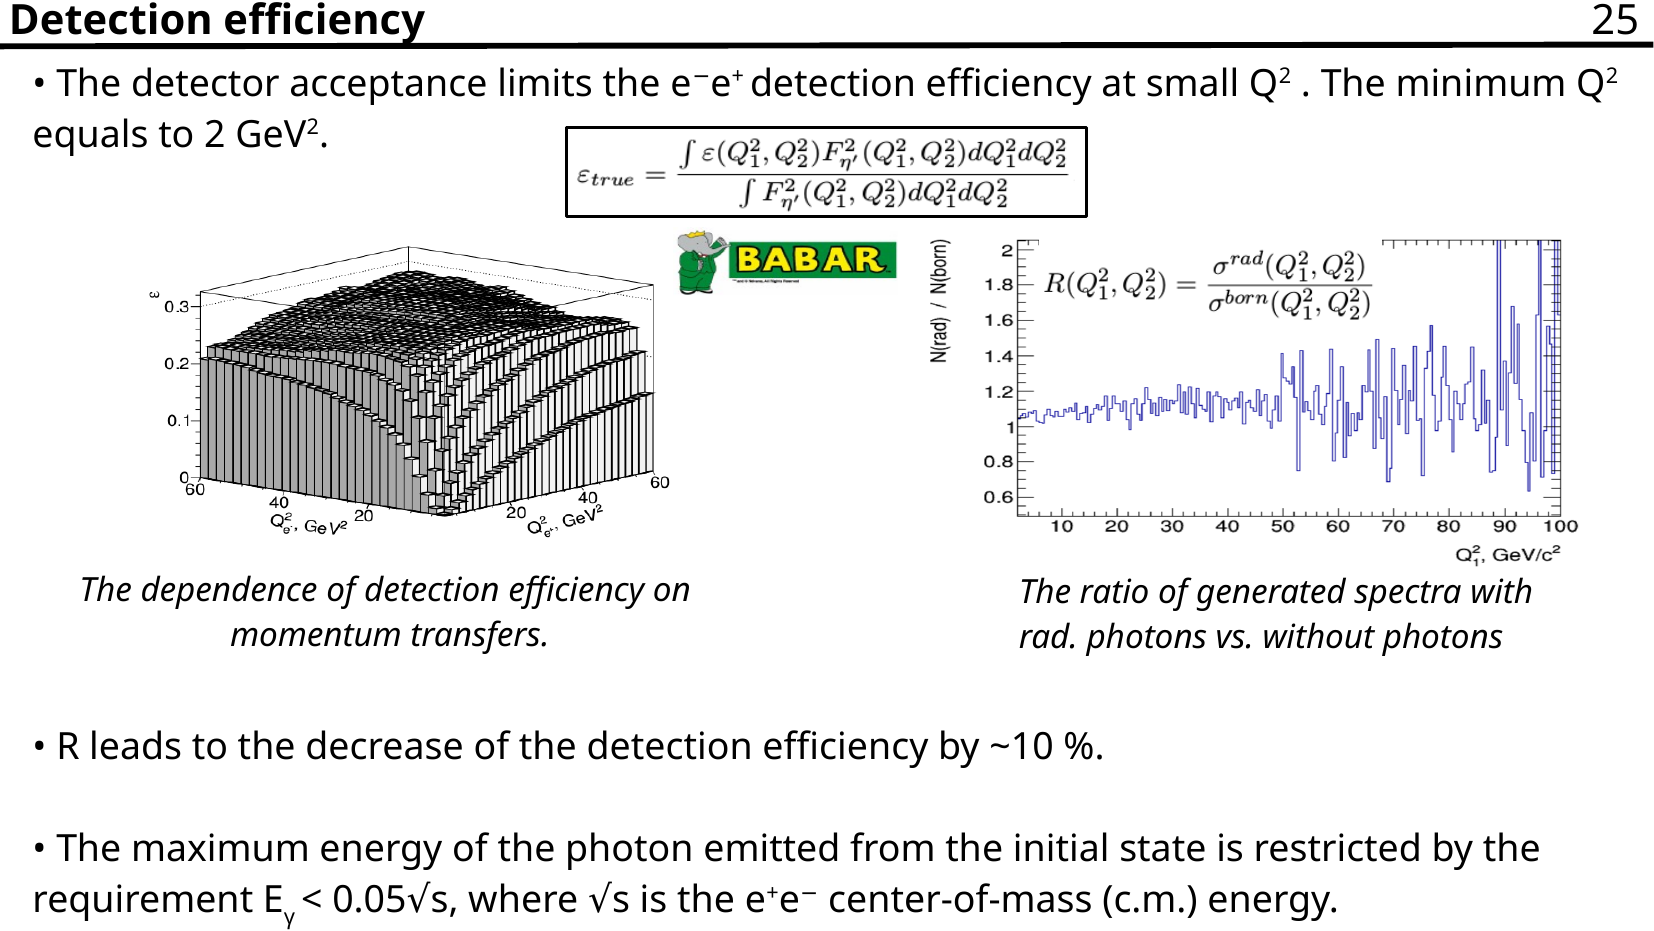

25
Detection efficiency
• The detector acceptance limits the e−e+ detection efficiency at small Q2 . The minimum Q2 equals to 2 GeV2.
• R leads to the decrease of the detection efficiency by ~10 %.
• The maximum energy of the photon emitted from the initial state is restricted by the requirement Eγ < 0.05√s, where √s is the e+e− center-of-mass (c.m.) energy.
The dependence of detection efficiency on
momentum transfers.
The ratio of generated spectra with
rad. photons vs. without photons